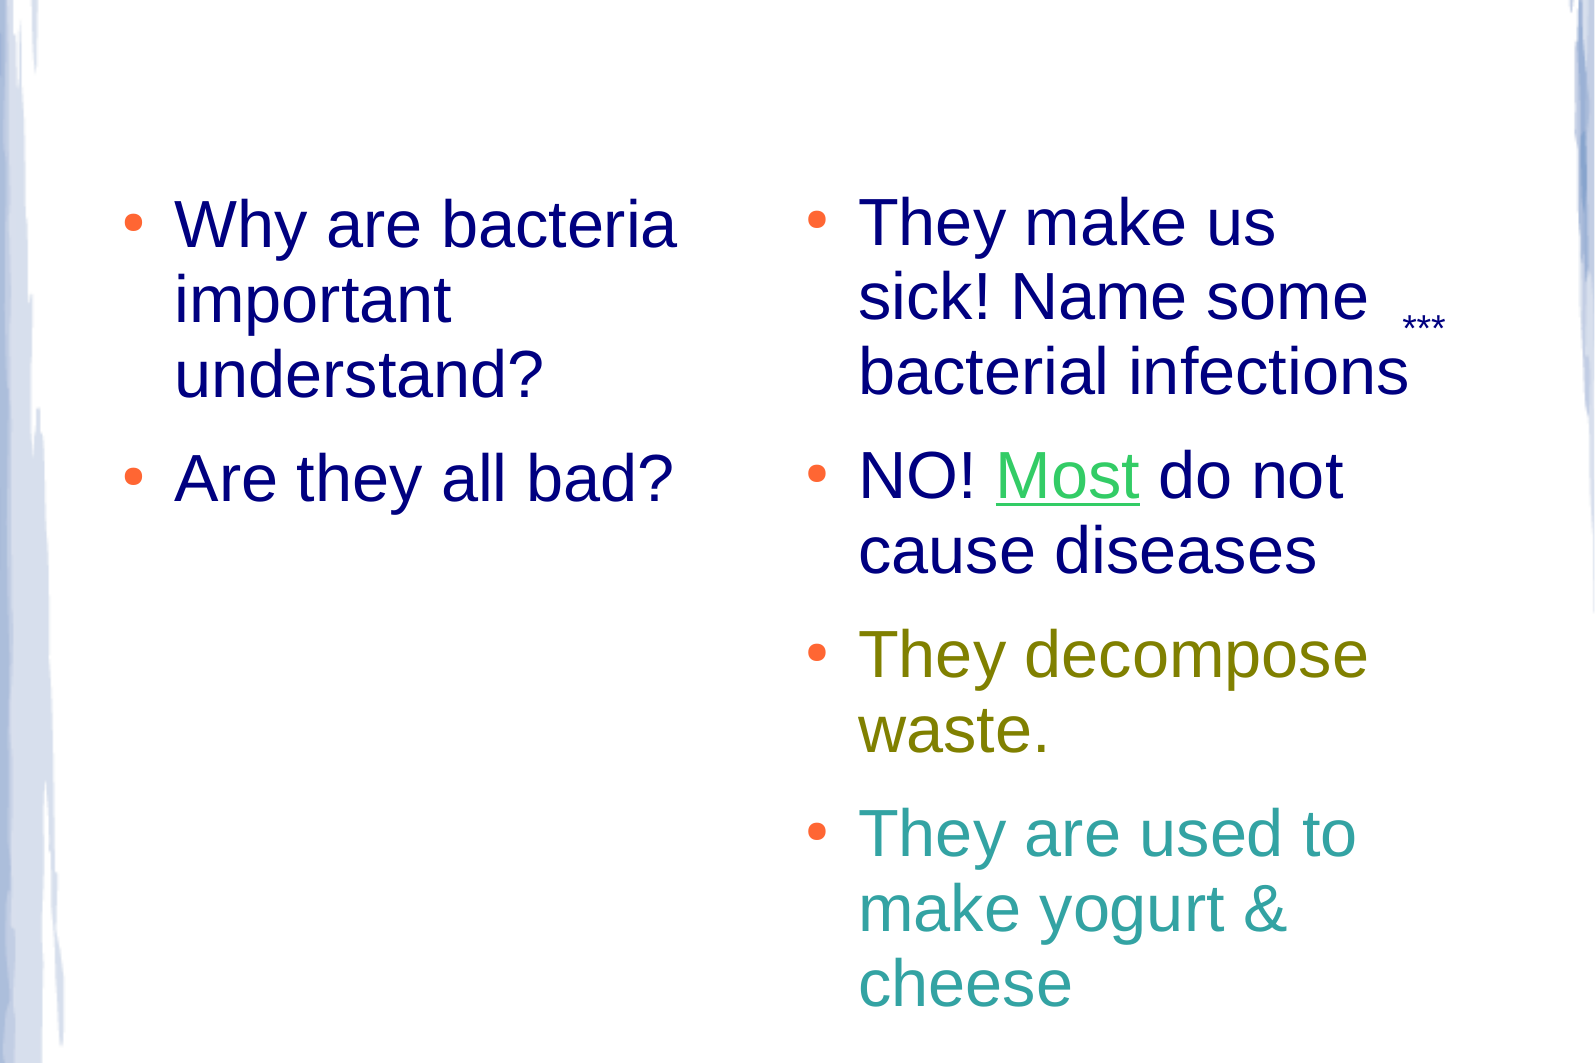

#
They make us sick! Name some bacterial infections
NO! Most do not cause diseases
They decompose waste.
They are used to make yogurt & cheese
Why are bacteria important understand?
Are they all bad?
***